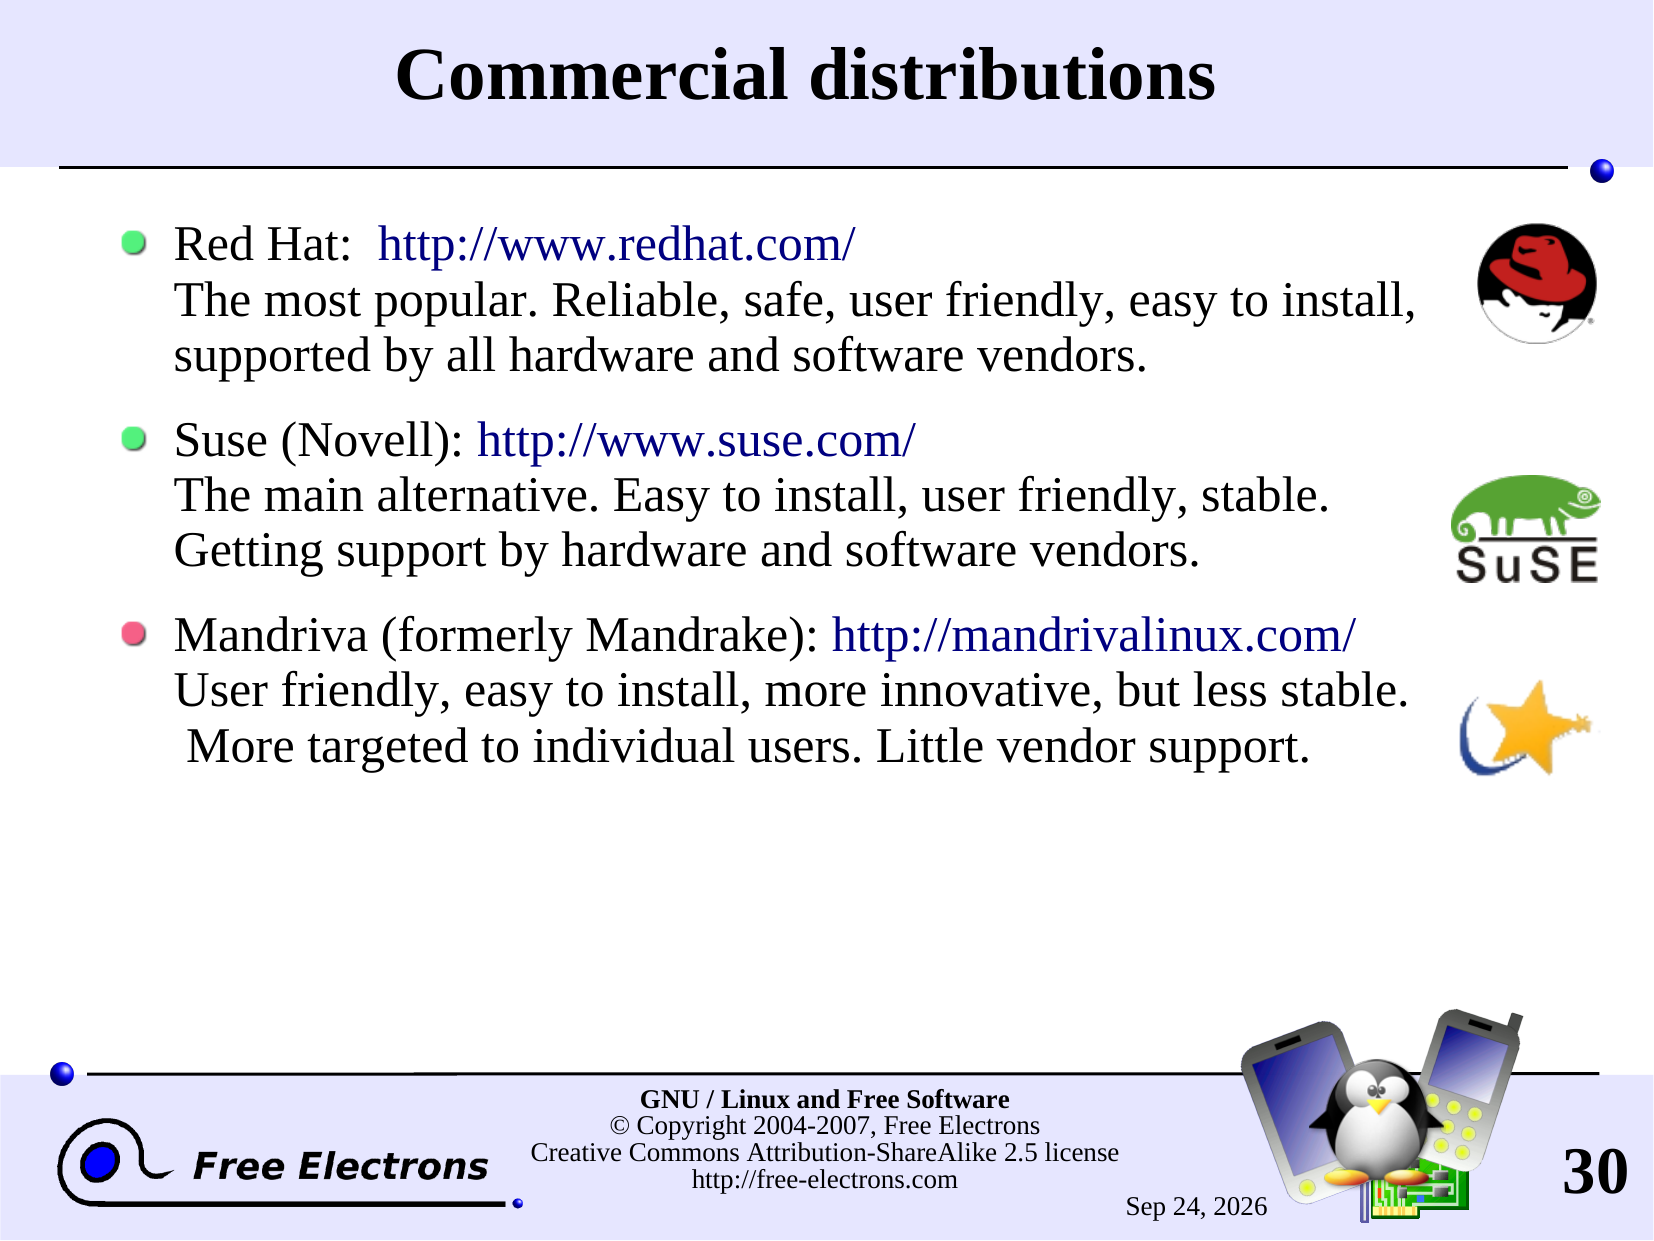

# Commercial distributions
Red Hat: http://www.redhat.com/
The most popular. Reliable, safe, user friendly, easy to install, supported by all hardware and software vendors.
Suse (Novell): http://www.suse.com/
The main alternative. Easy to install, user friendly, stable.
Getting support by hardware and software vendors.
Mandriva (formerly Mandrake): http://mandrivalinux.com/
User friendly, easy to install, more innovative, but less stable.
 More targeted to individual users. Little vendor support.